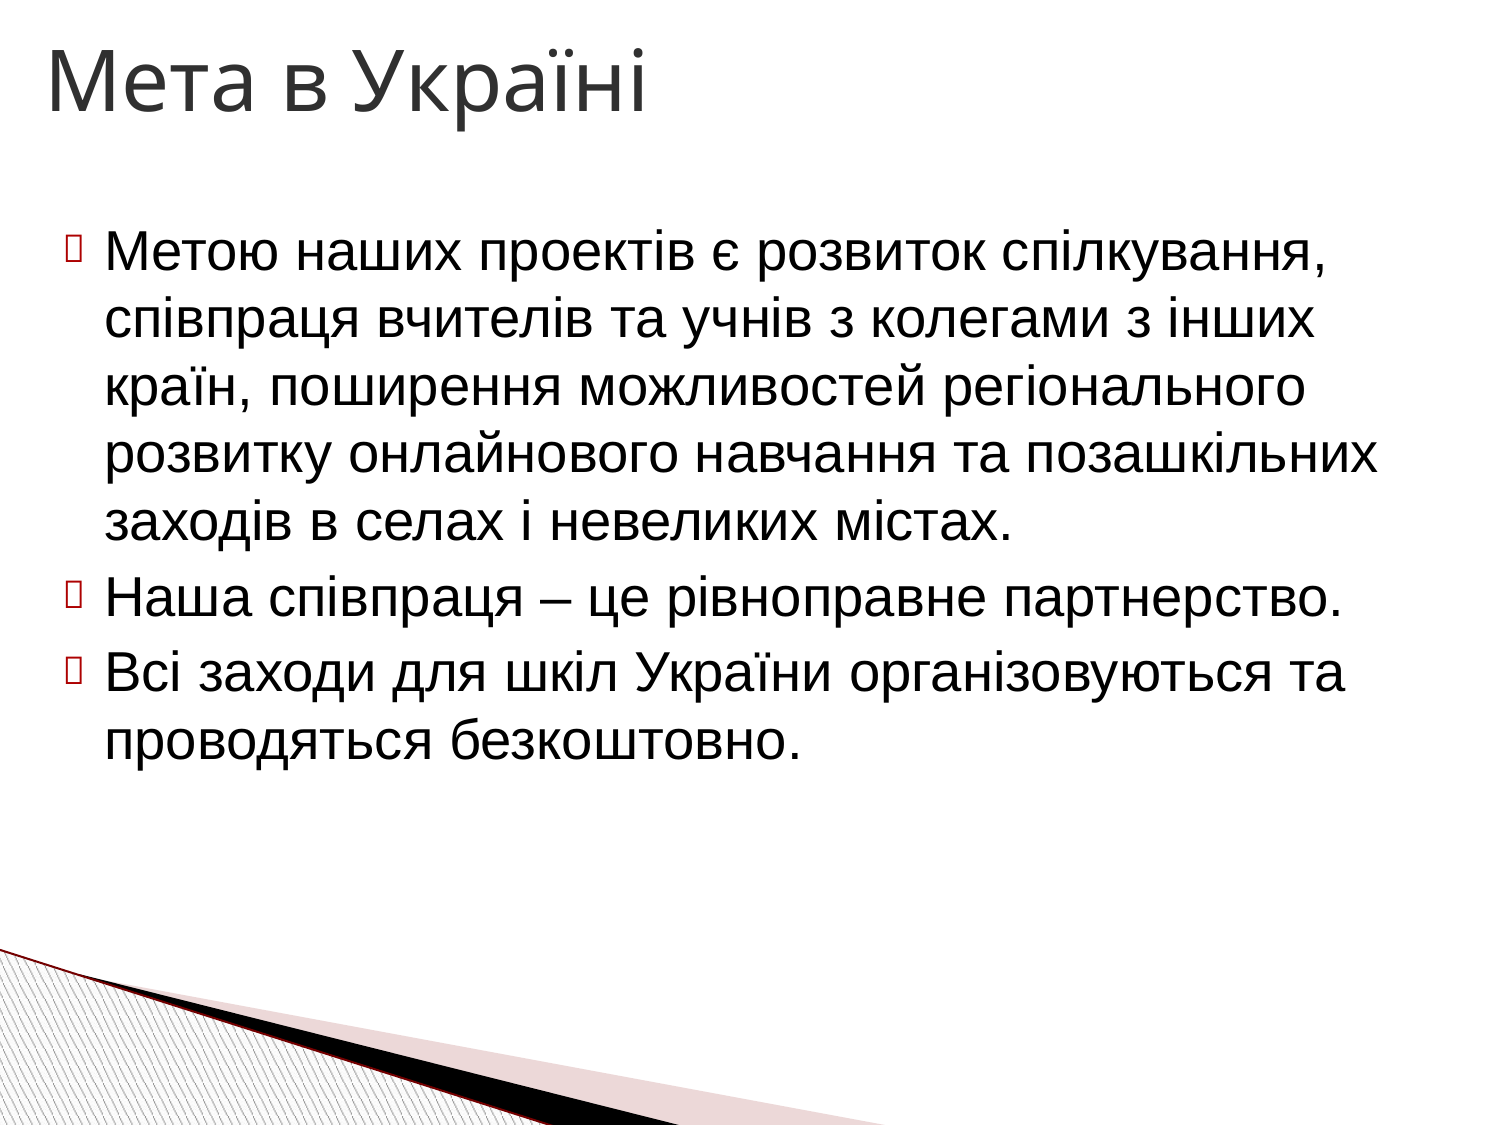

Мета в Україні
# Метою наших проектів є розвиток спілкування, співпраця вчителів та учнів з колегами з інших країн, поширення можливостей регіонального розвитку онлайнового навчання та позашкільних заходів в селах і невеликих містах.
Наша співпраця – це рівноправне партнерство.
Всі заходи для шкіл України організовуються та проводяться безкоштовно.